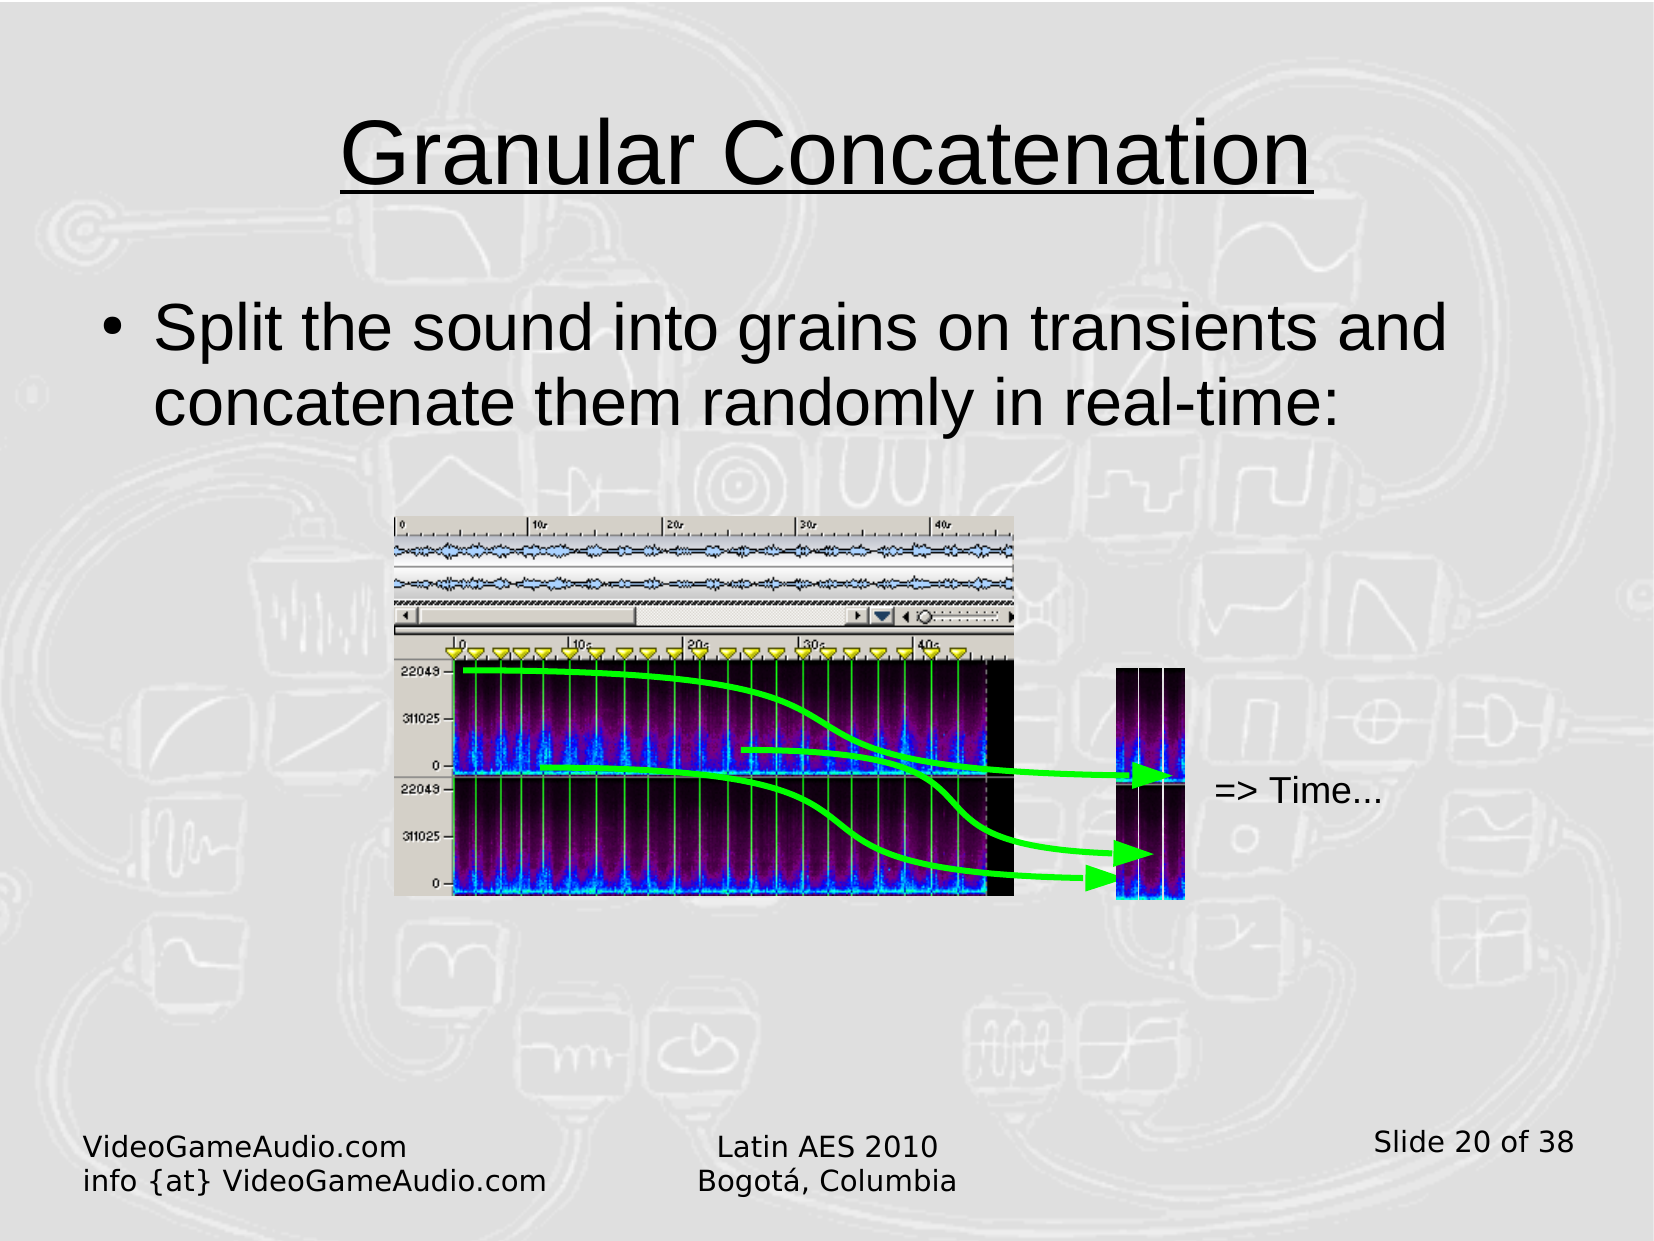

# Granular Concatenation
Split the sound into grains on transients and concatenate them randomly in real-time:
																=> Time...
20